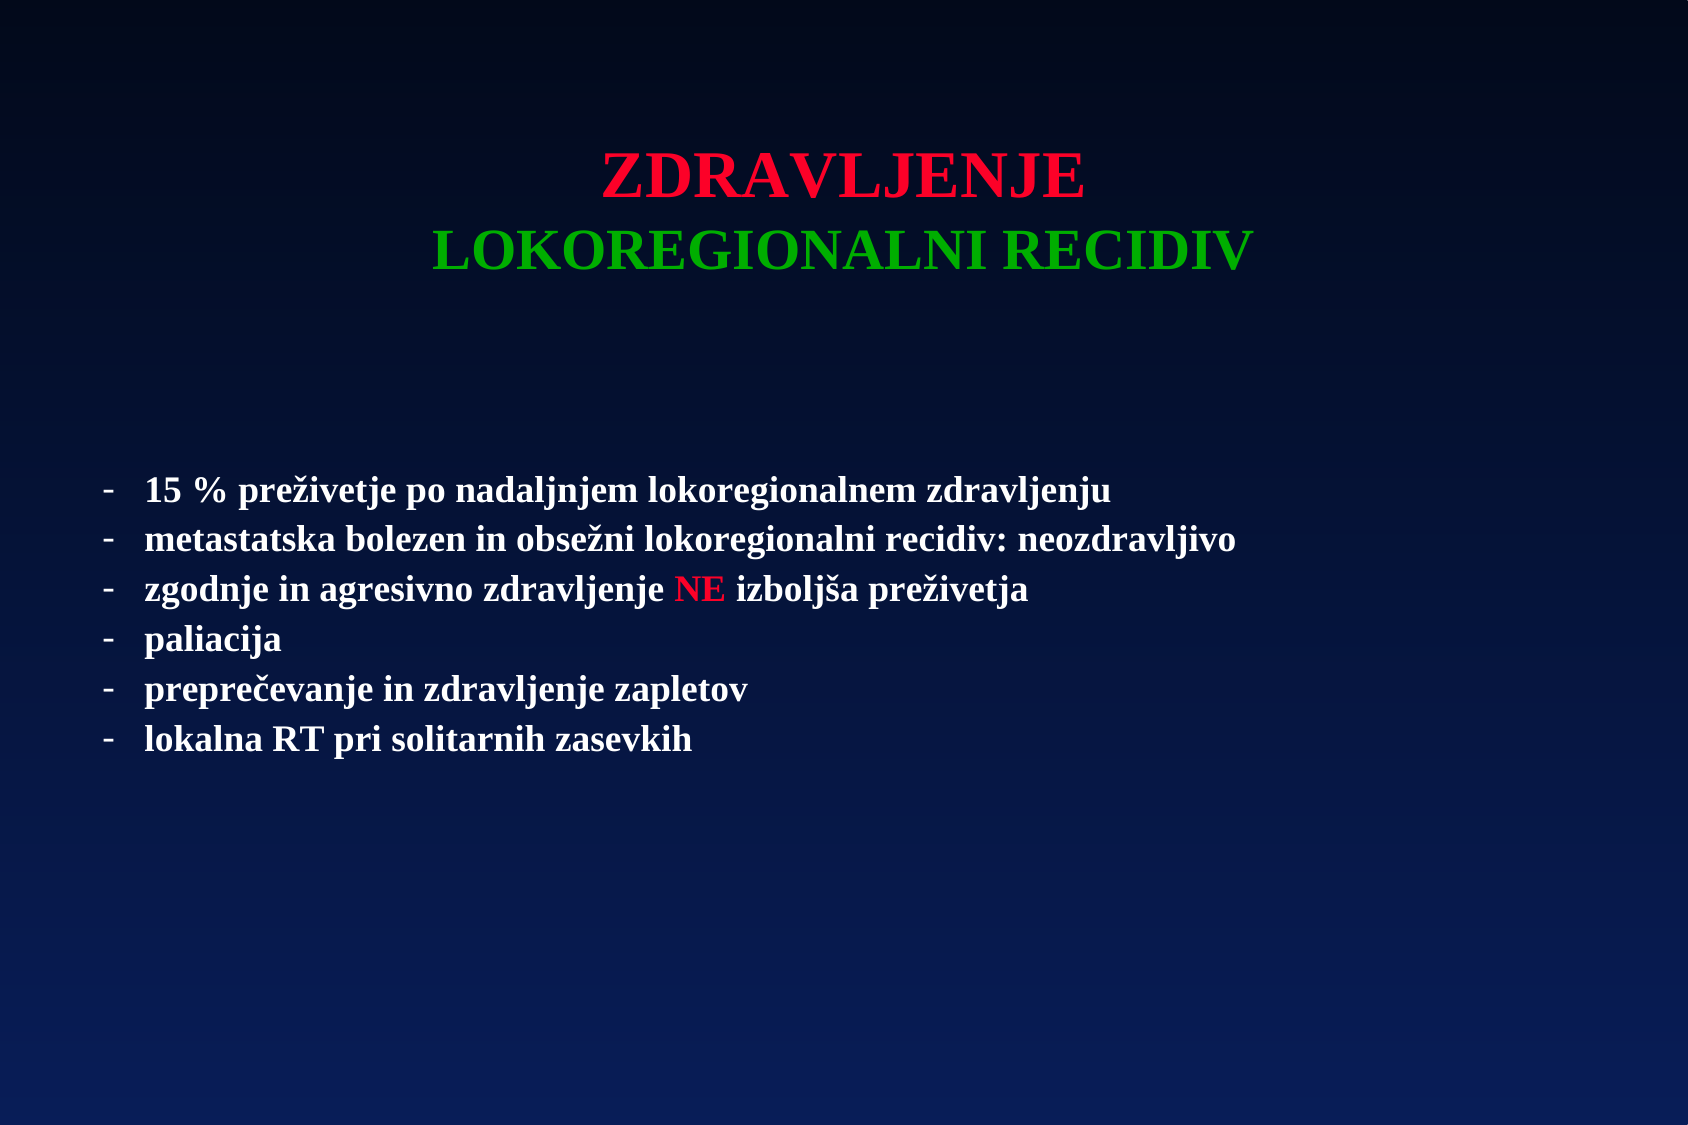

# ZDRAVLJENJE LOKOREGIONALNI RECIDIV
15 % preživetje po nadaljnjem lokoregionalnem zdravljenju
metastatska bolezen in obsežni lokoregionalni recidiv: neozdravljivo
zgodnje in agresivno zdravljenje NE izboljša preživetja
paliacija
preprečevanje in zdravljenje zapletov
lokalna RT pri solitarnih zasevkih